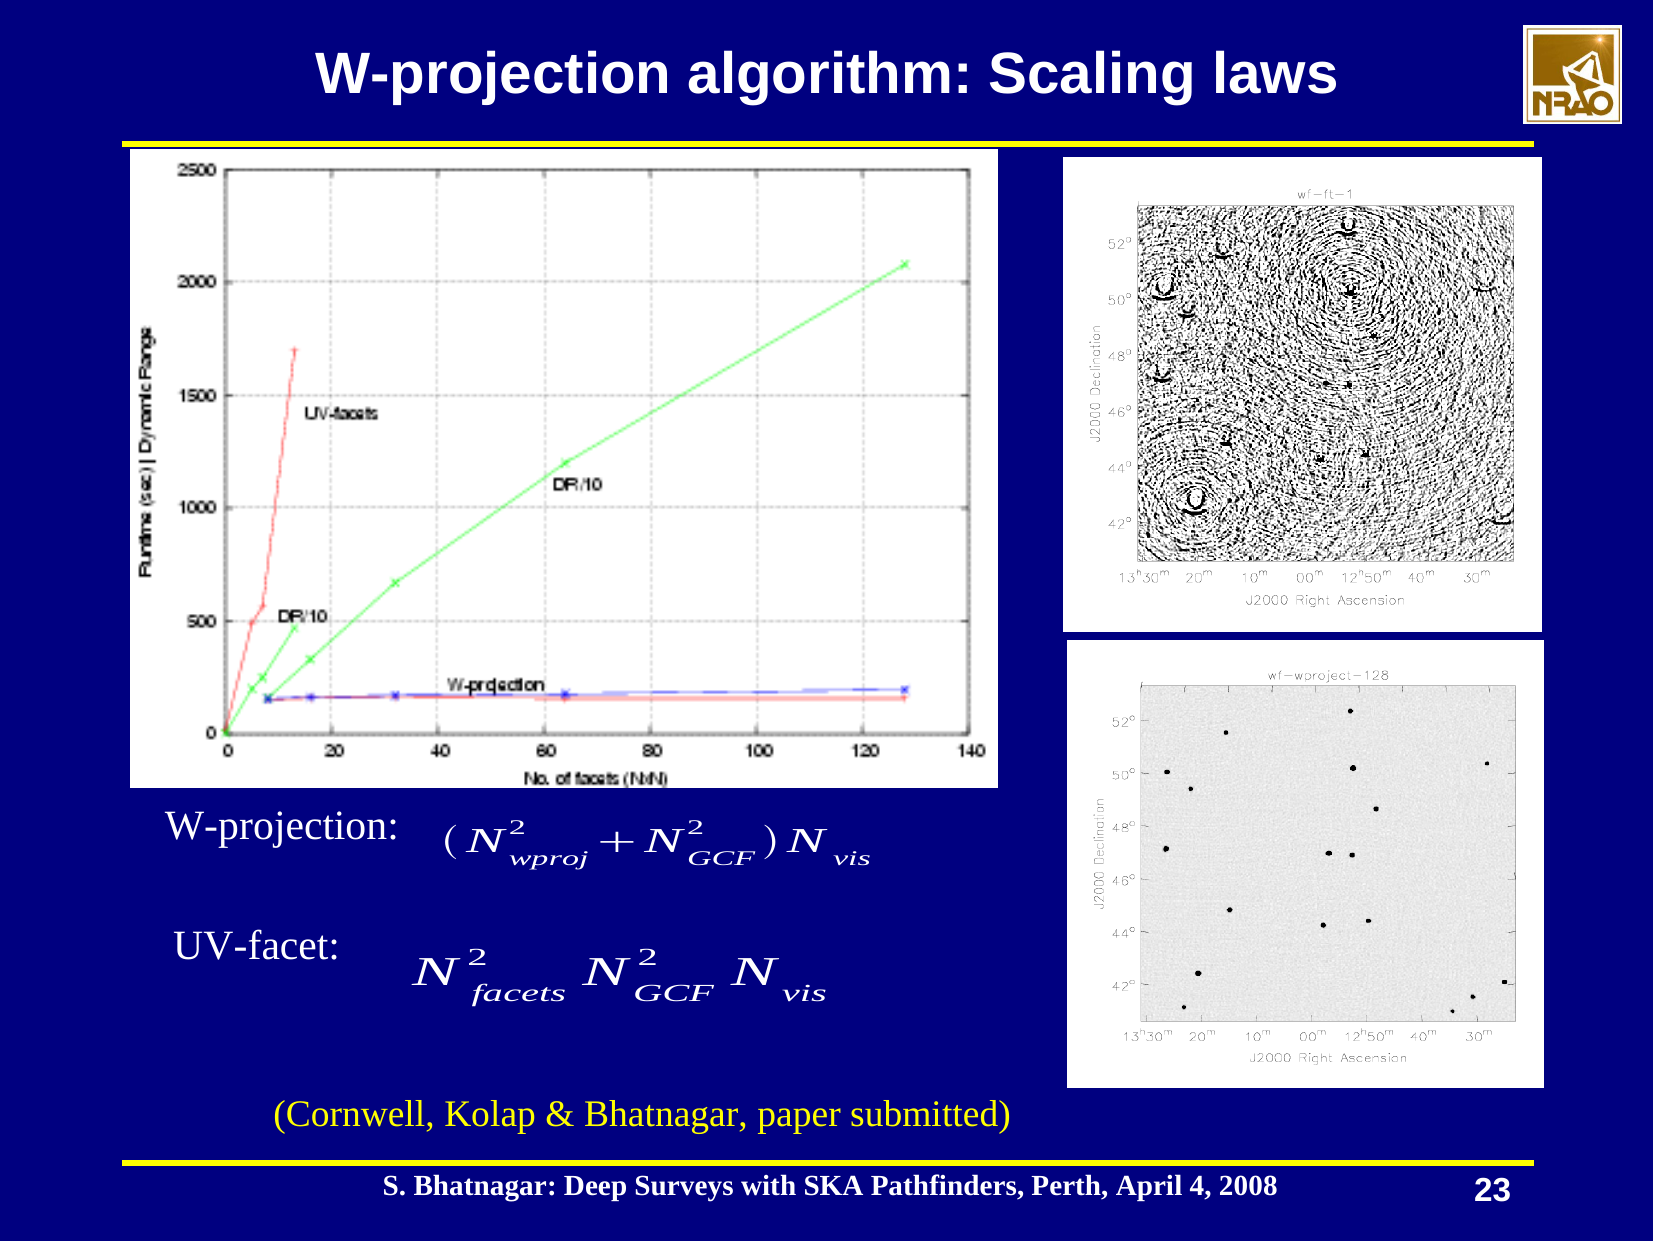

# W-projection algorithm: Scaling laws
W-projection:
 UV-facet:
(Cornwell, Kolap & Bhatnagar, paper submitted)